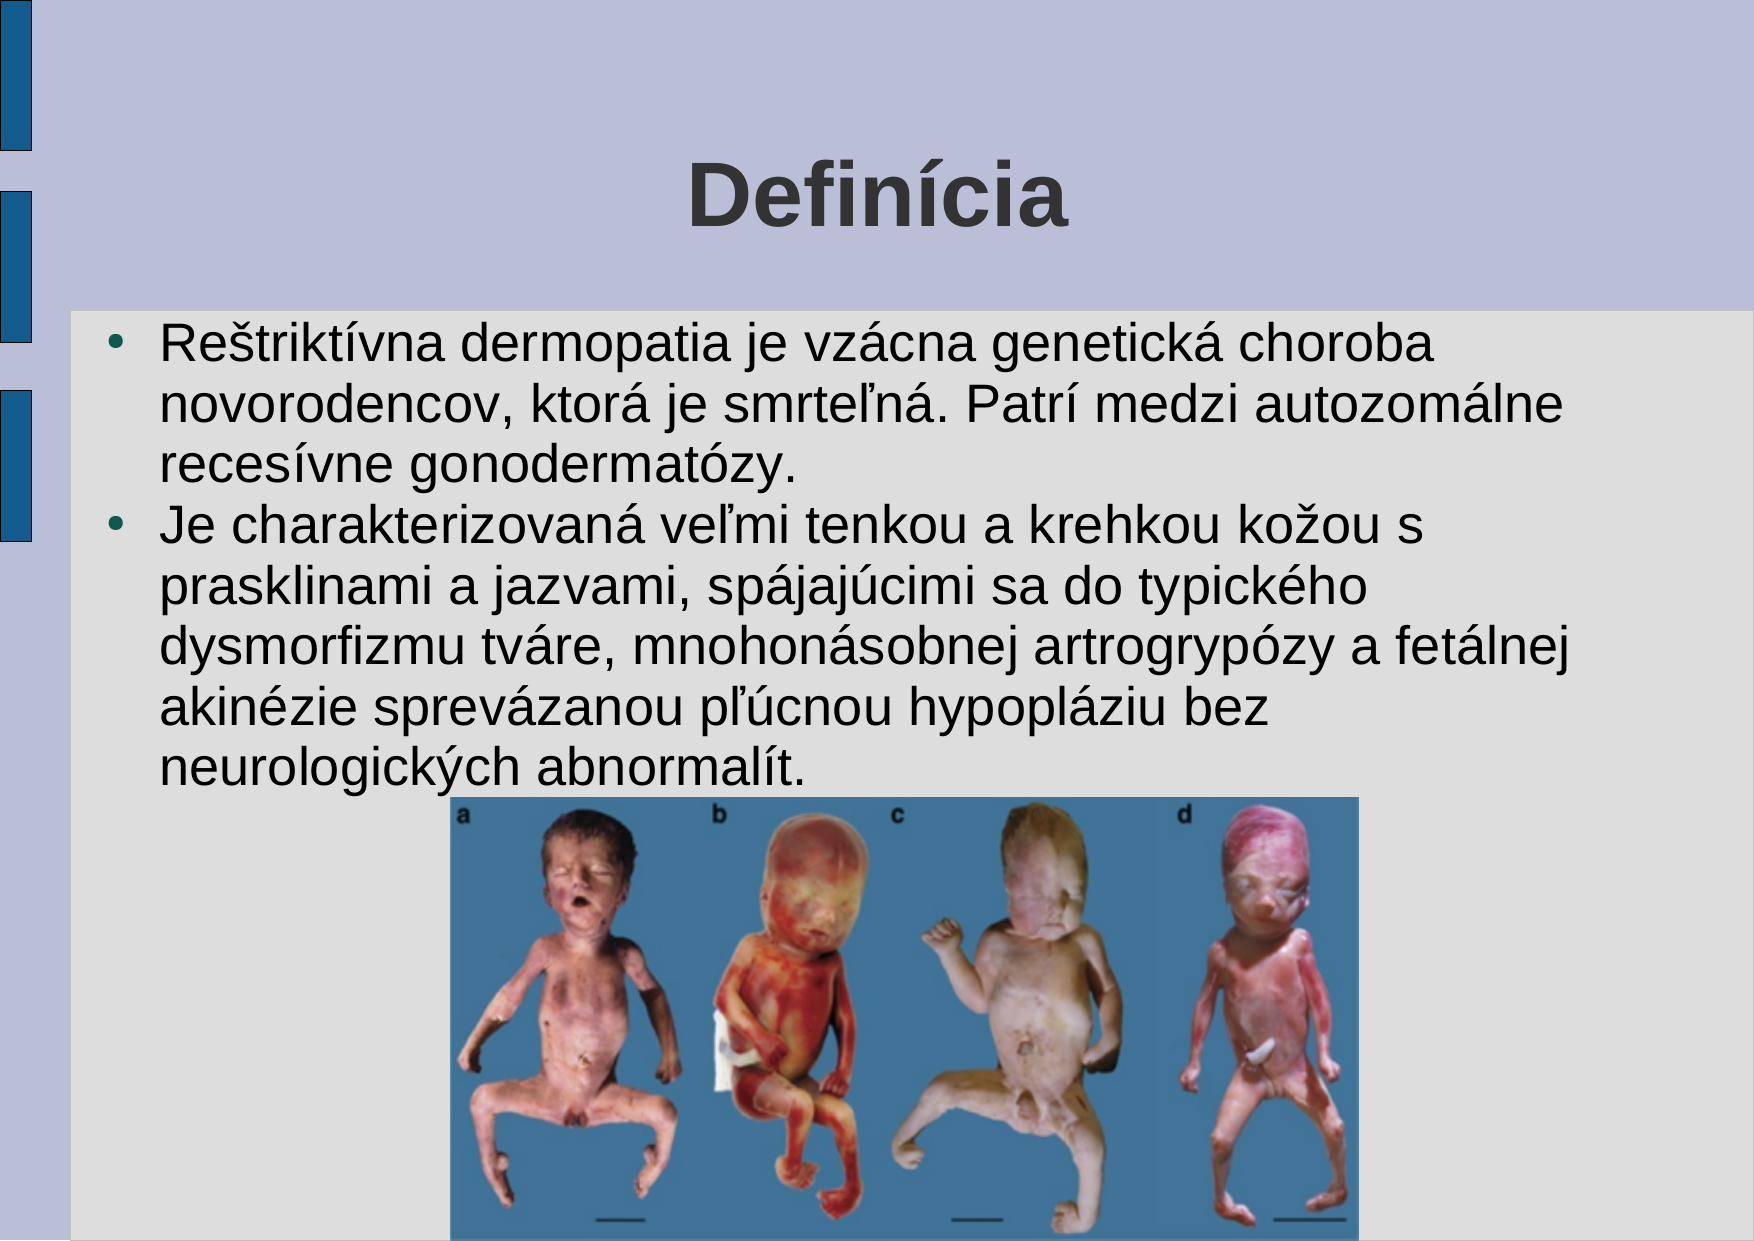

# Definícia
Reštriktívna dermopatia je vzácna genetická choroba novorodencov, ktorá je smrteľná. Patrí medzi autozomálne recesívne gonodermatózy.
Je charakterizovaná veľmi tenkou a krehkou kožou s prasklinami a jazvami, spájajúcimi sa do typického dysmorfizmu tváre, mnohonásobnej artrogrypózy a fetálnej akinézie sprevázanou pľúcnou hypopláziu bez neurologických abnormalít.